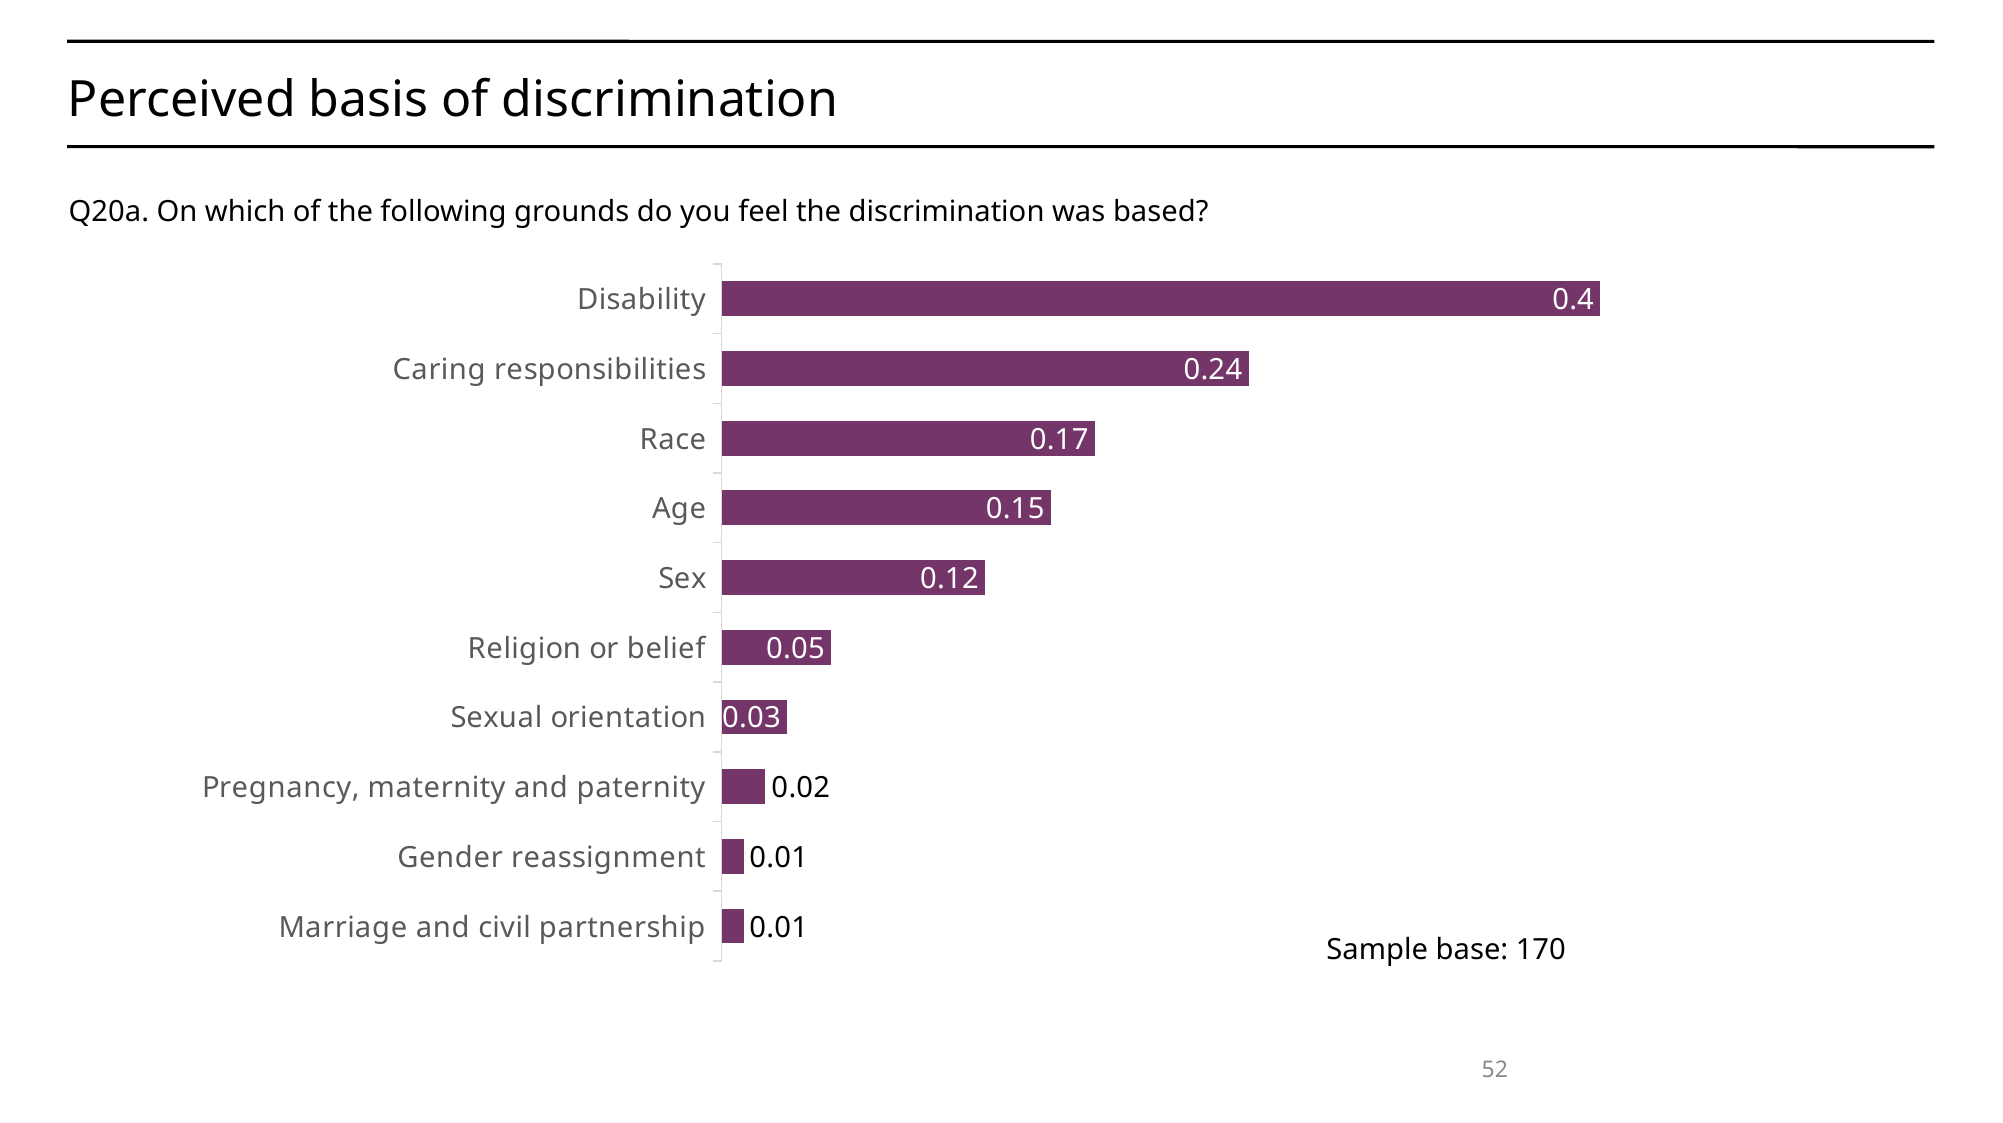

# Perceived basis of discrimination
Q20a. On which of the following grounds do you feel the discrimination was based?
### Chart
| Category | x |
|---|---|
| Disability | 0.4 |
| Caring responsibilities | 0.24 |
| Race | 0.17 |
| Age | 0.15 |
| Sex | 0.12 |
| Religion or belief | 0.05 |
| Sexual orientation | 0.03 |
| Pregnancy, maternity and paternity | 0.02 |
| Gender reassignment | 0.01 |
| Marriage and civil partnership | 0.01 |Sample base: 170